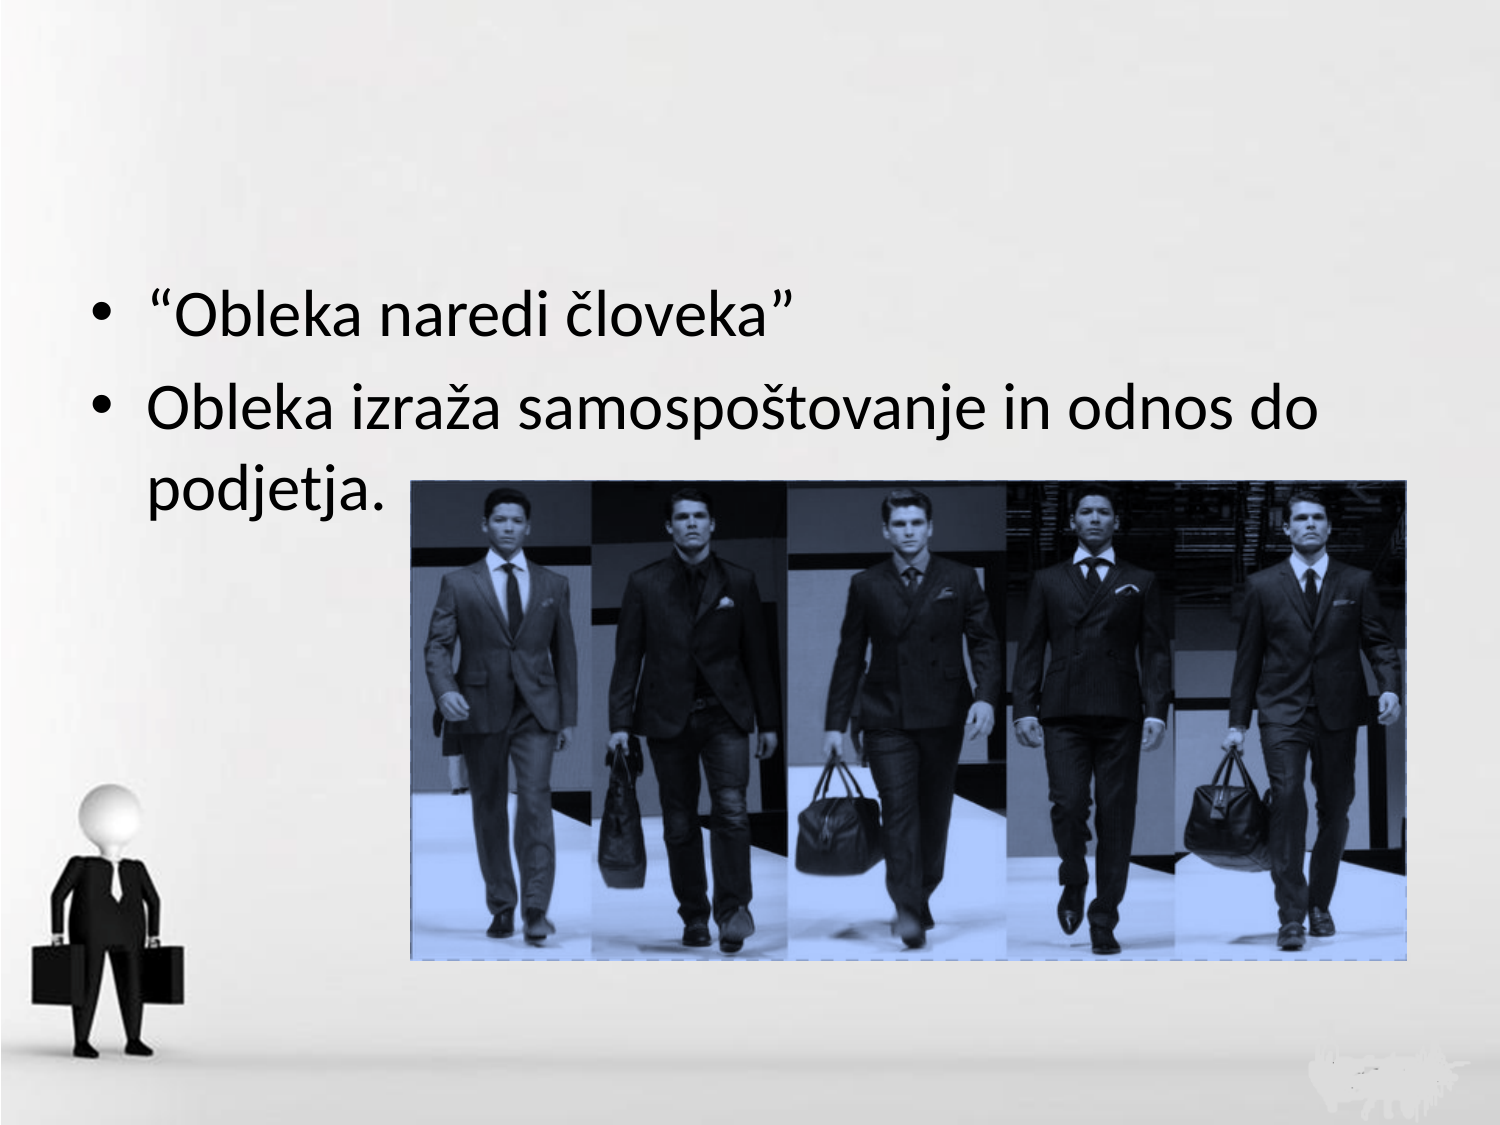

#
“Obleka naredi človeka”
Obleka izraža samospoštovanje in odnos do podjetja.